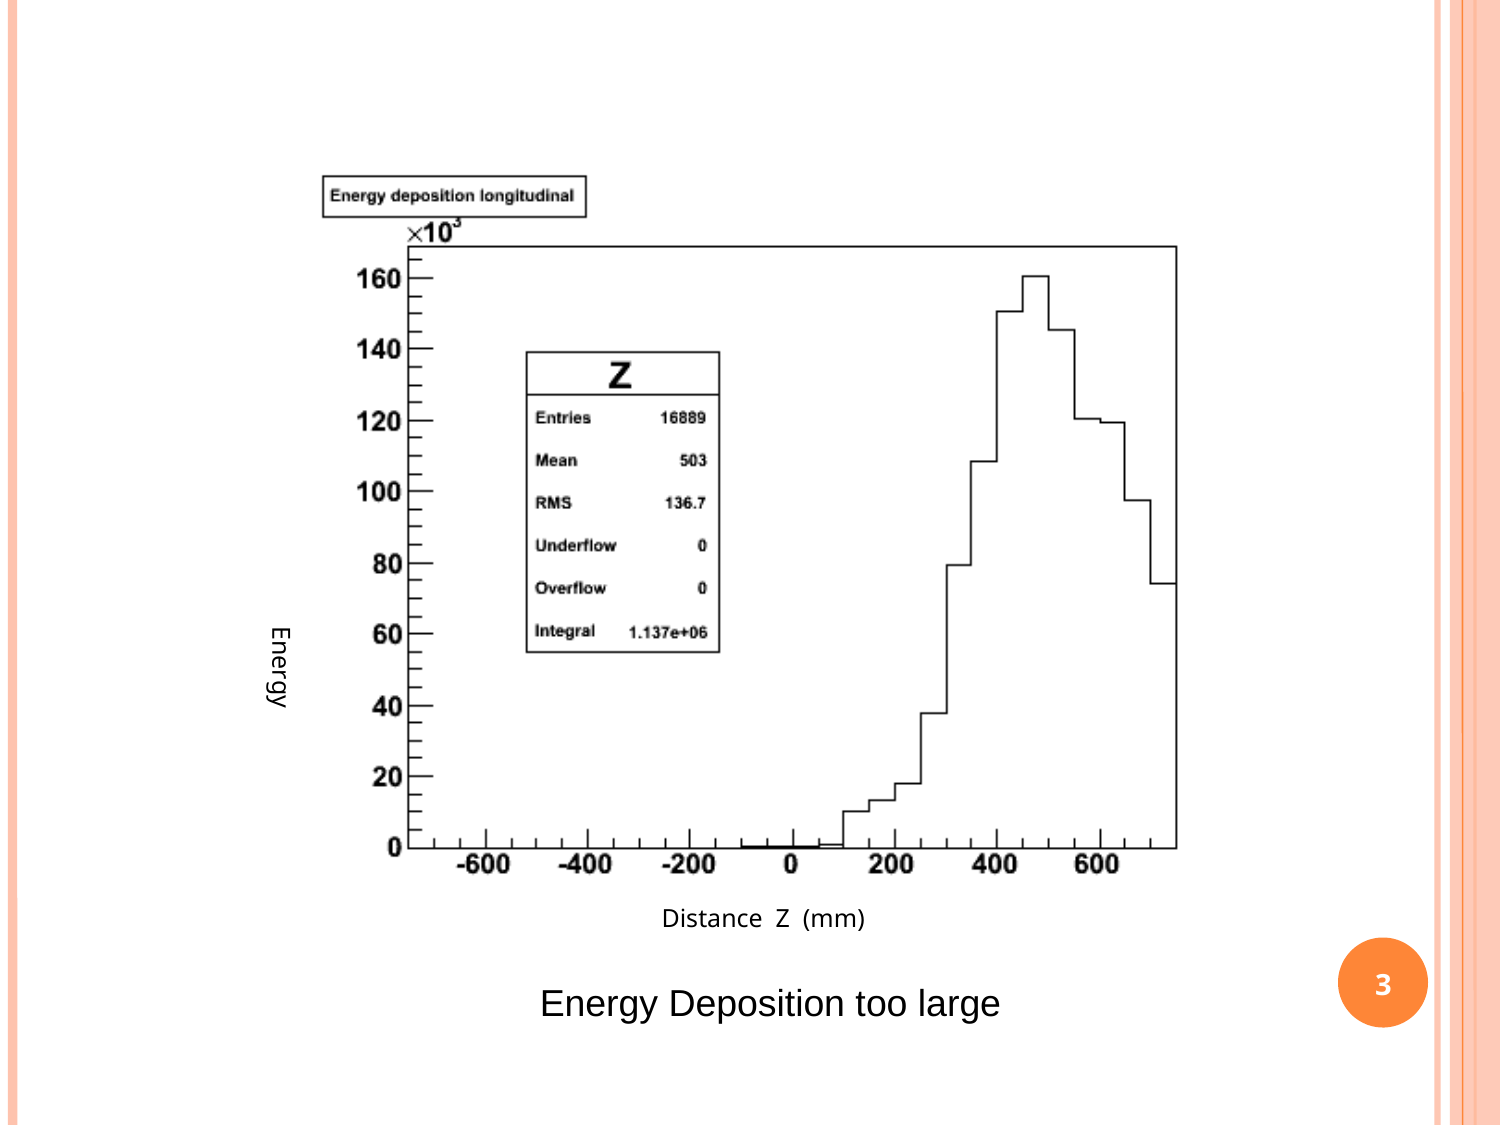

Energy
Distance Z (mm)
Energy Deposition too large